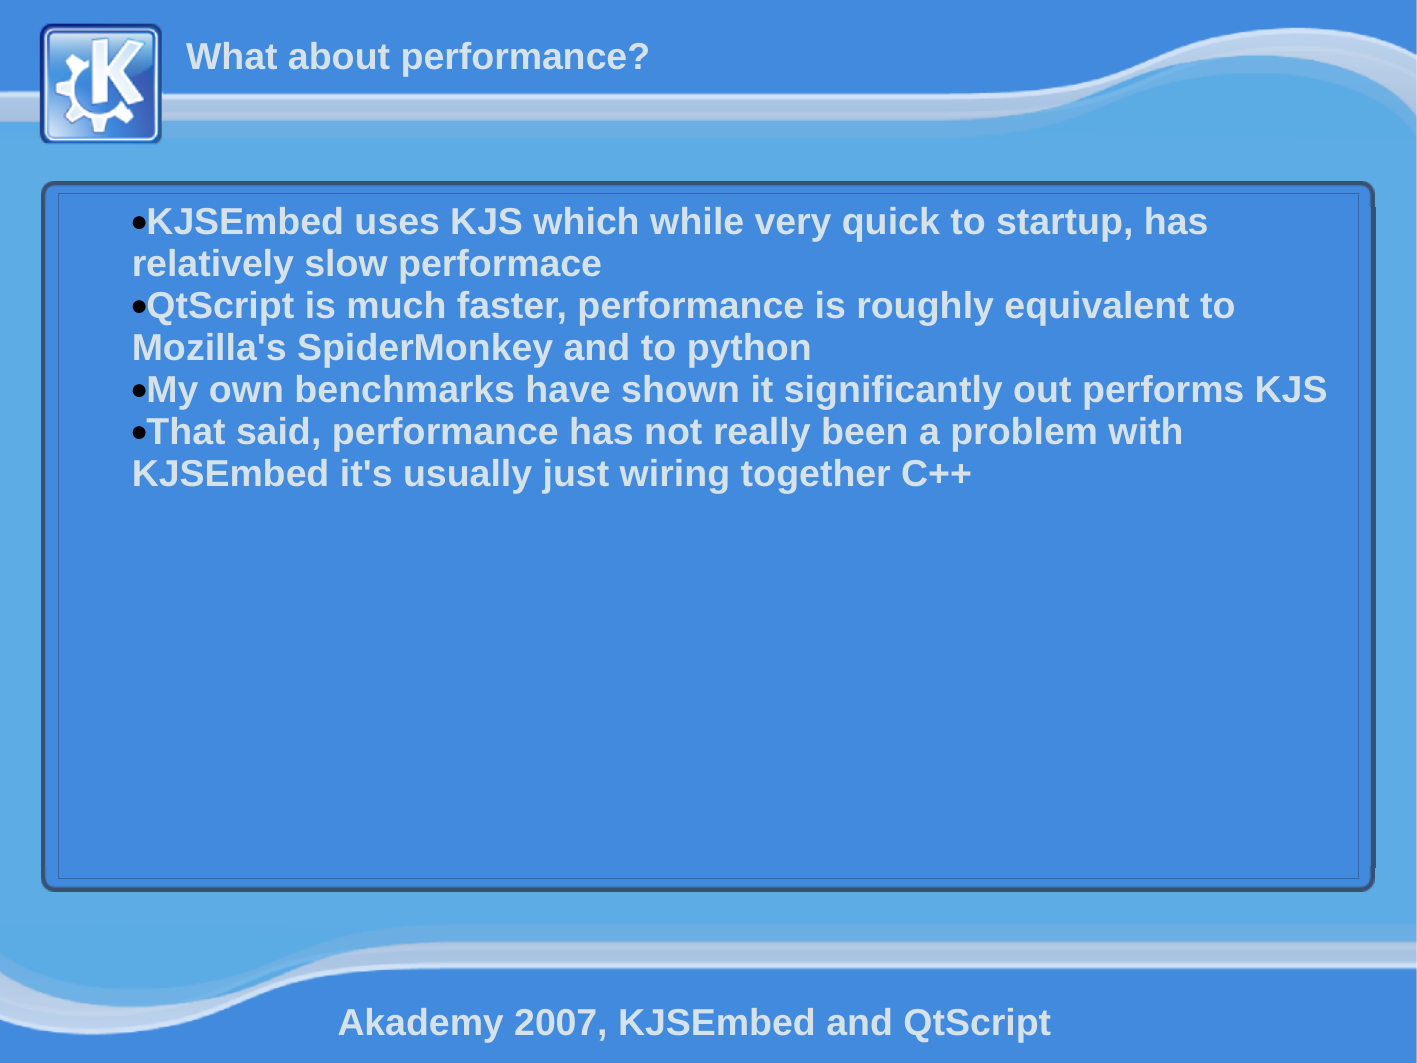

What about performance?
KJSEmbed uses KJS which while very quick to startup, has relatively slow performace
QtScript is much faster, performance is roughly equivalent to Mozilla's SpiderMonkey and to python
My own benchmarks have shown it significantly out performs KJS
That said, performance has not really been a problem with KJSEmbed it's usually just wiring together C++